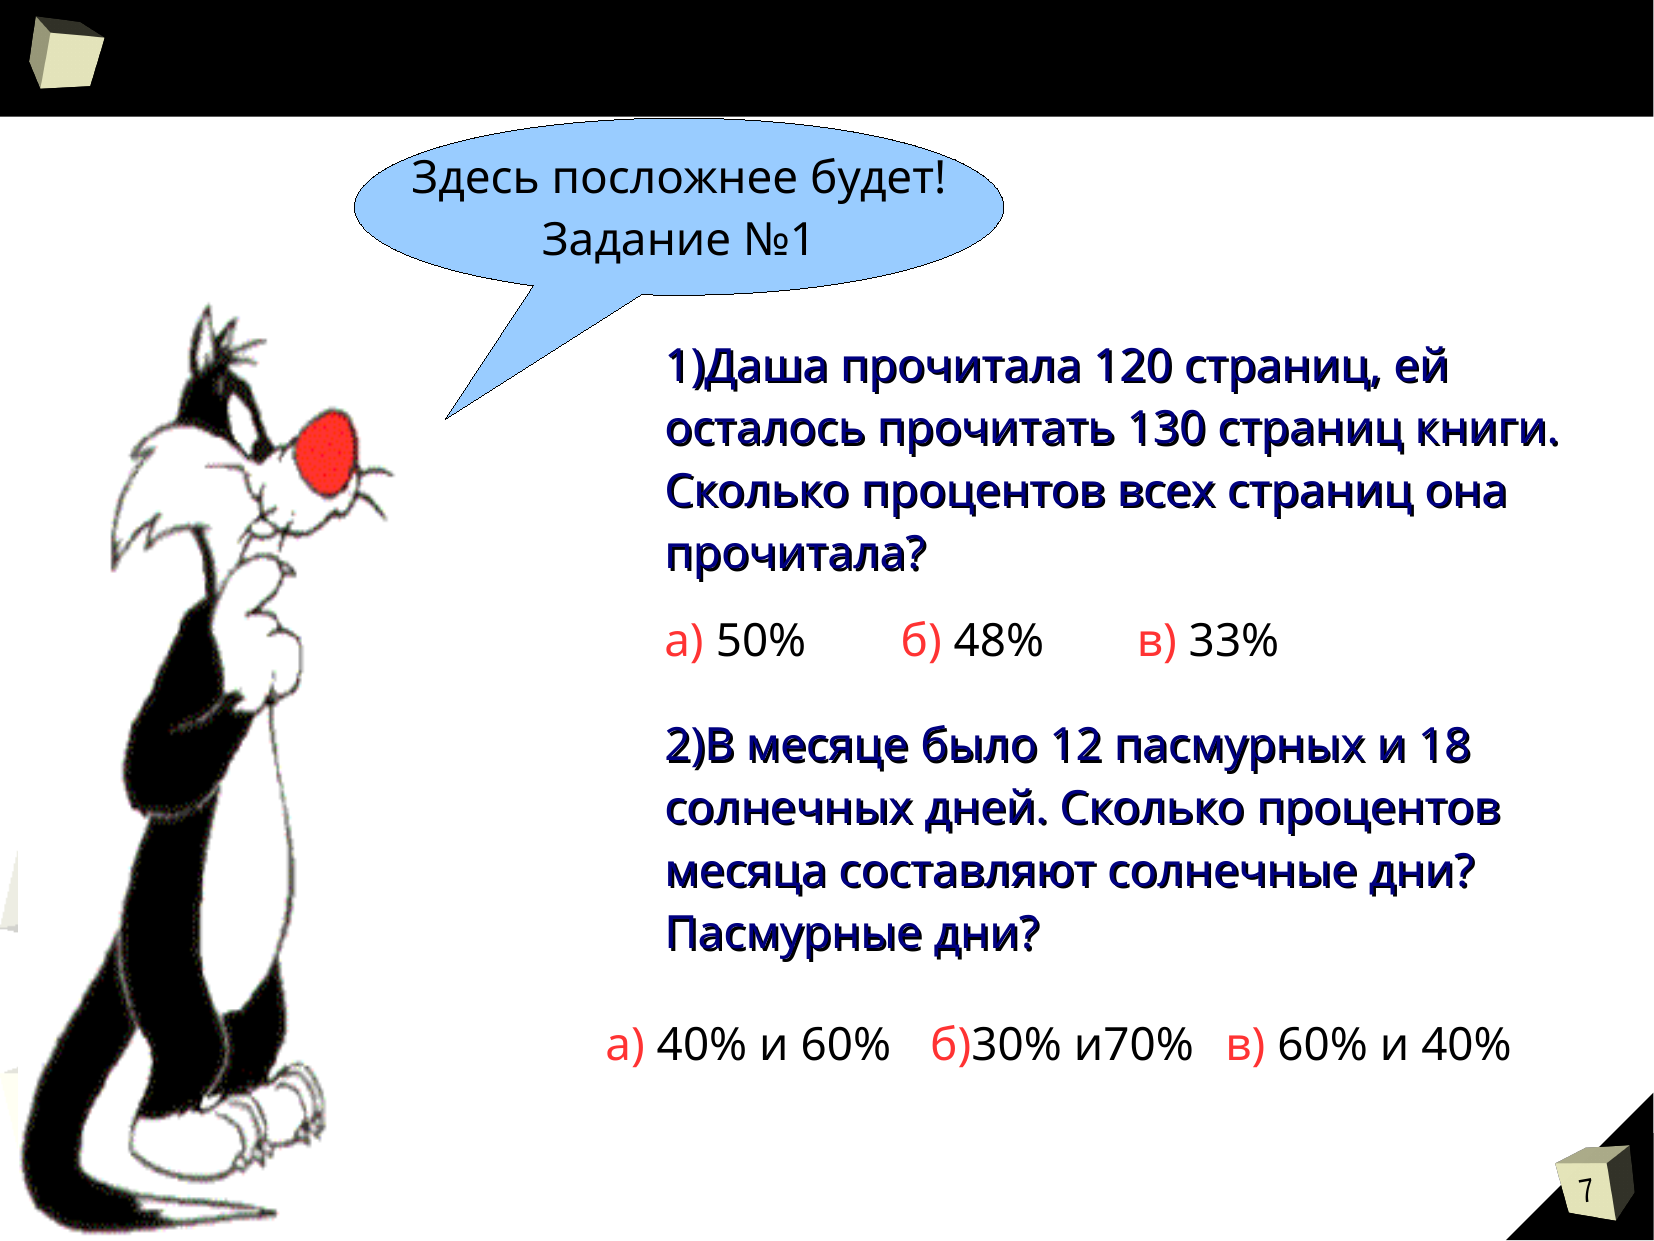

Здесь посложнее будет!
Задание №1
1)Даша прочитала 120 страниц, ей осталось прочитать 130 страниц книги. Сколько процентов всех страниц она прочитала?
а) 50%
б) 48%
в) 33%
2)В месяце было 12 пасмурных и 18 солнечных дней. Сколько процентов месяца составляют солнечные дни? Пасмурные дни?
а) 40% и 60%
б)30% и70%
в) 60% и 40%